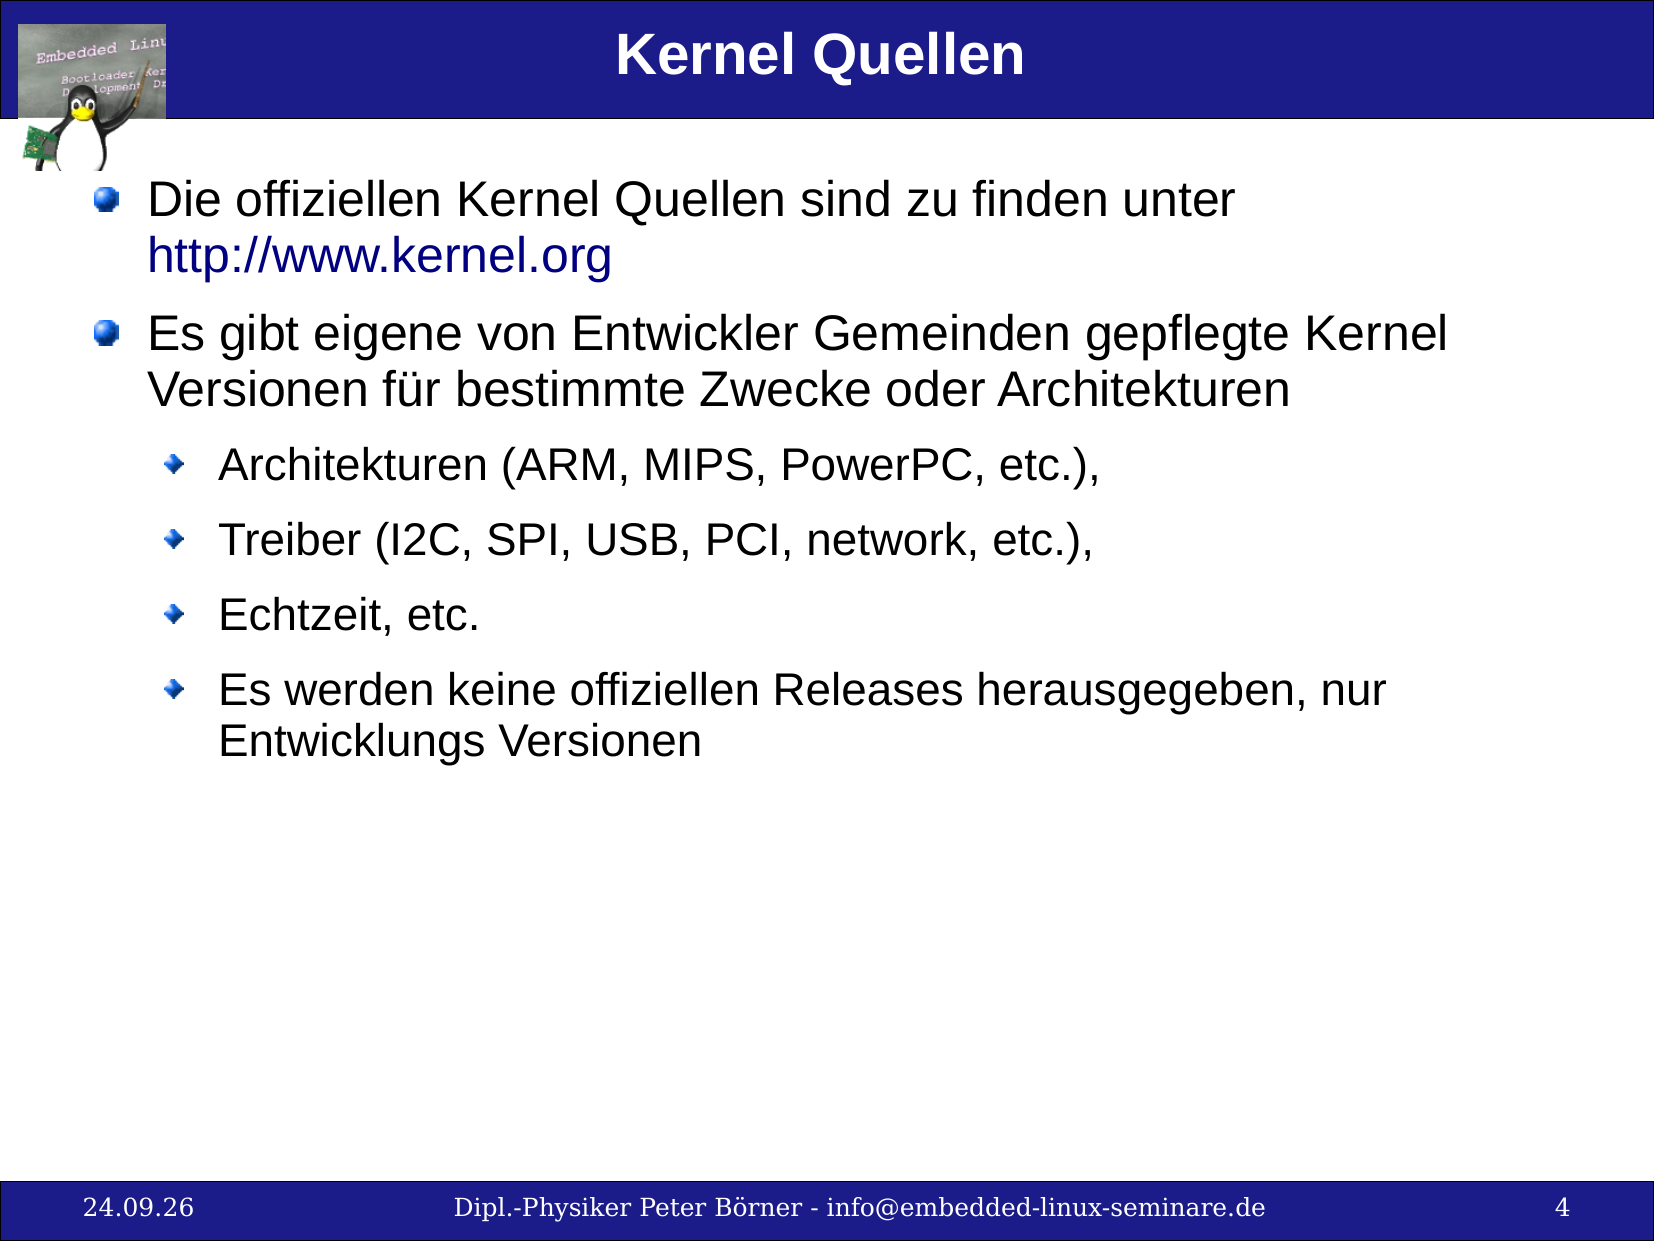

# Kernel Quellen
Die offiziellen Kernel Quellen sind zu finden unter http://www.kernel.org
Es gibt eigene von Entwickler Gemeinden gepflegte Kernel Versionen für bestimmte Zwecke oder Architekturen
Architekturen (ARM, MIPS, PowerPC, etc.),
Treiber (I2C, SPI, USB, PCI, network, etc.),
Echtzeit, etc.
Es werden keine offiziellen Releases herausgegeben, nur Entwicklungs Versionen
 Dipl.-Physiker Peter Börner - info@embedded-linux-seminare.de
4